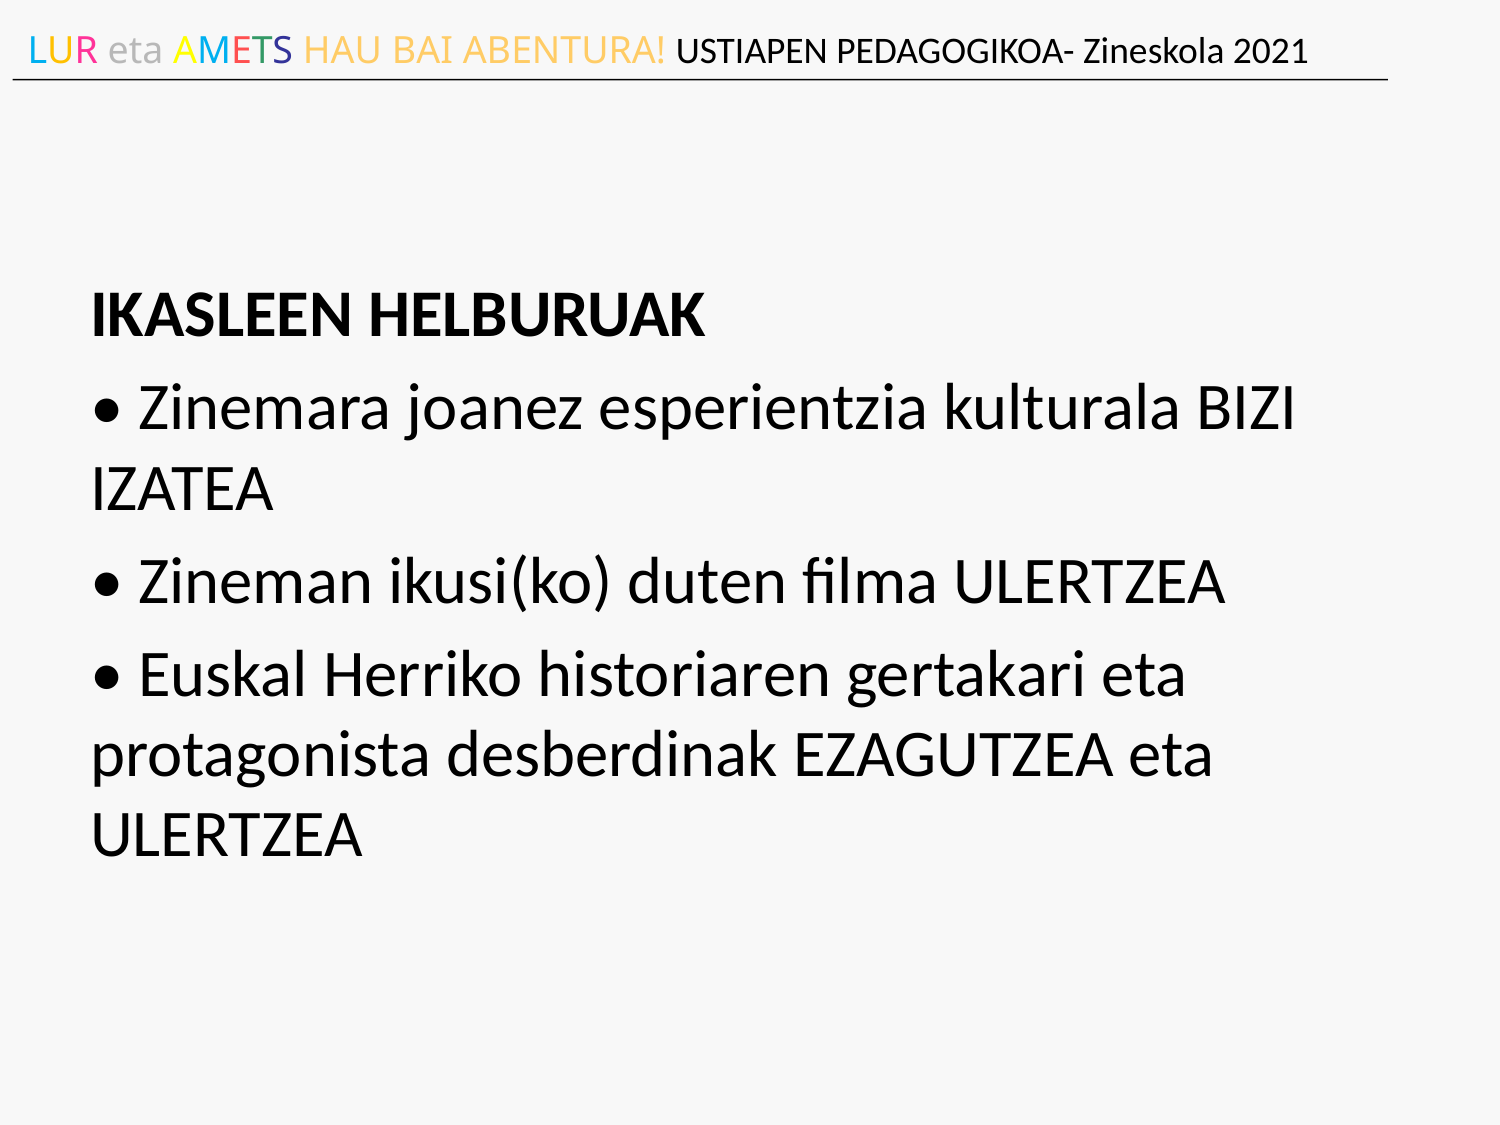

LUR eta AMETS HAU BAI ABENTURA! USTIAPEN PEDAGOGIKOA- Zineskola 2021
# IKASLEEN HELBURUAK
• Zinemara joanez esperientzia kulturala BIZI IZATEA
• Zineman ikusi(ko) duten filma ULERTZEA
• Euskal Herriko historiaren gertakari eta protagonista desberdinak EZAGUTZEA eta ULERTZEA